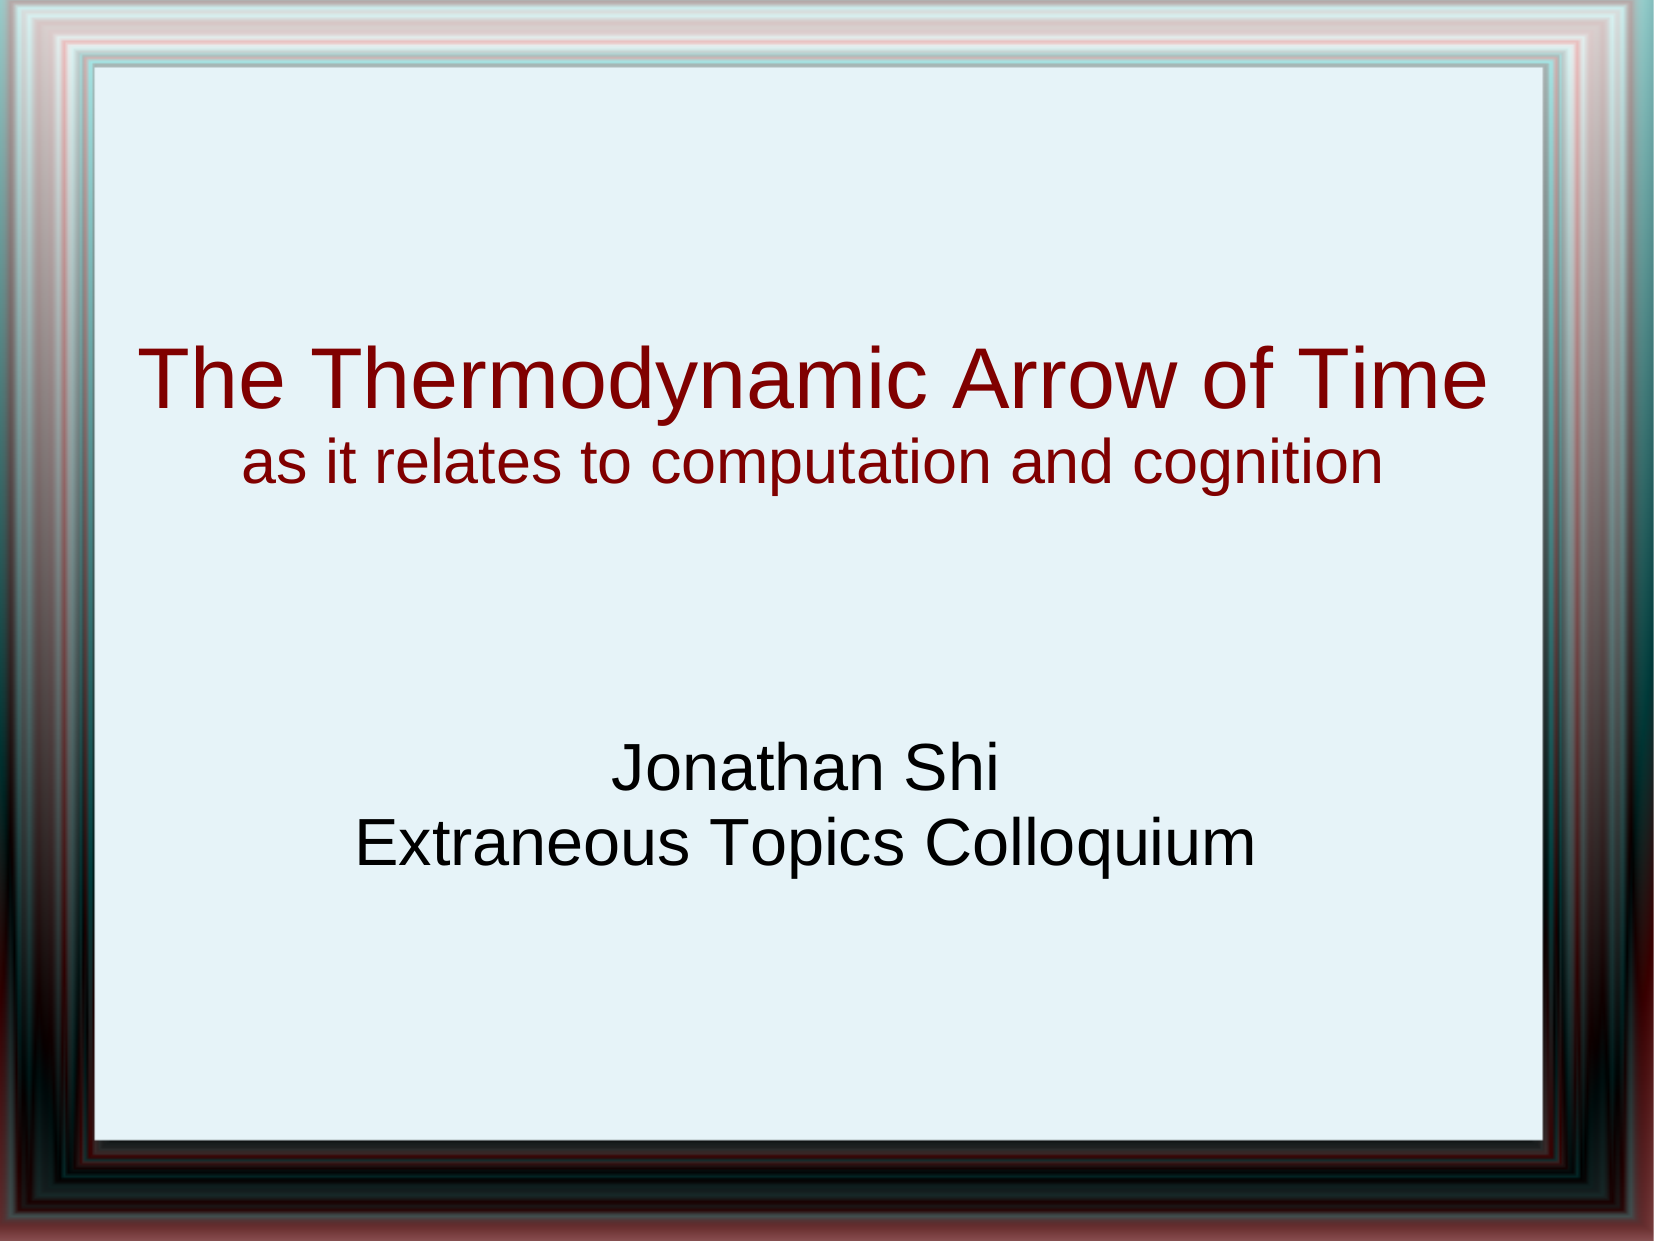

# The Thermodynamic Arrow of Time as it relates to computation and cognition
Jonathan Shi
Extraneous Topics Colloquium